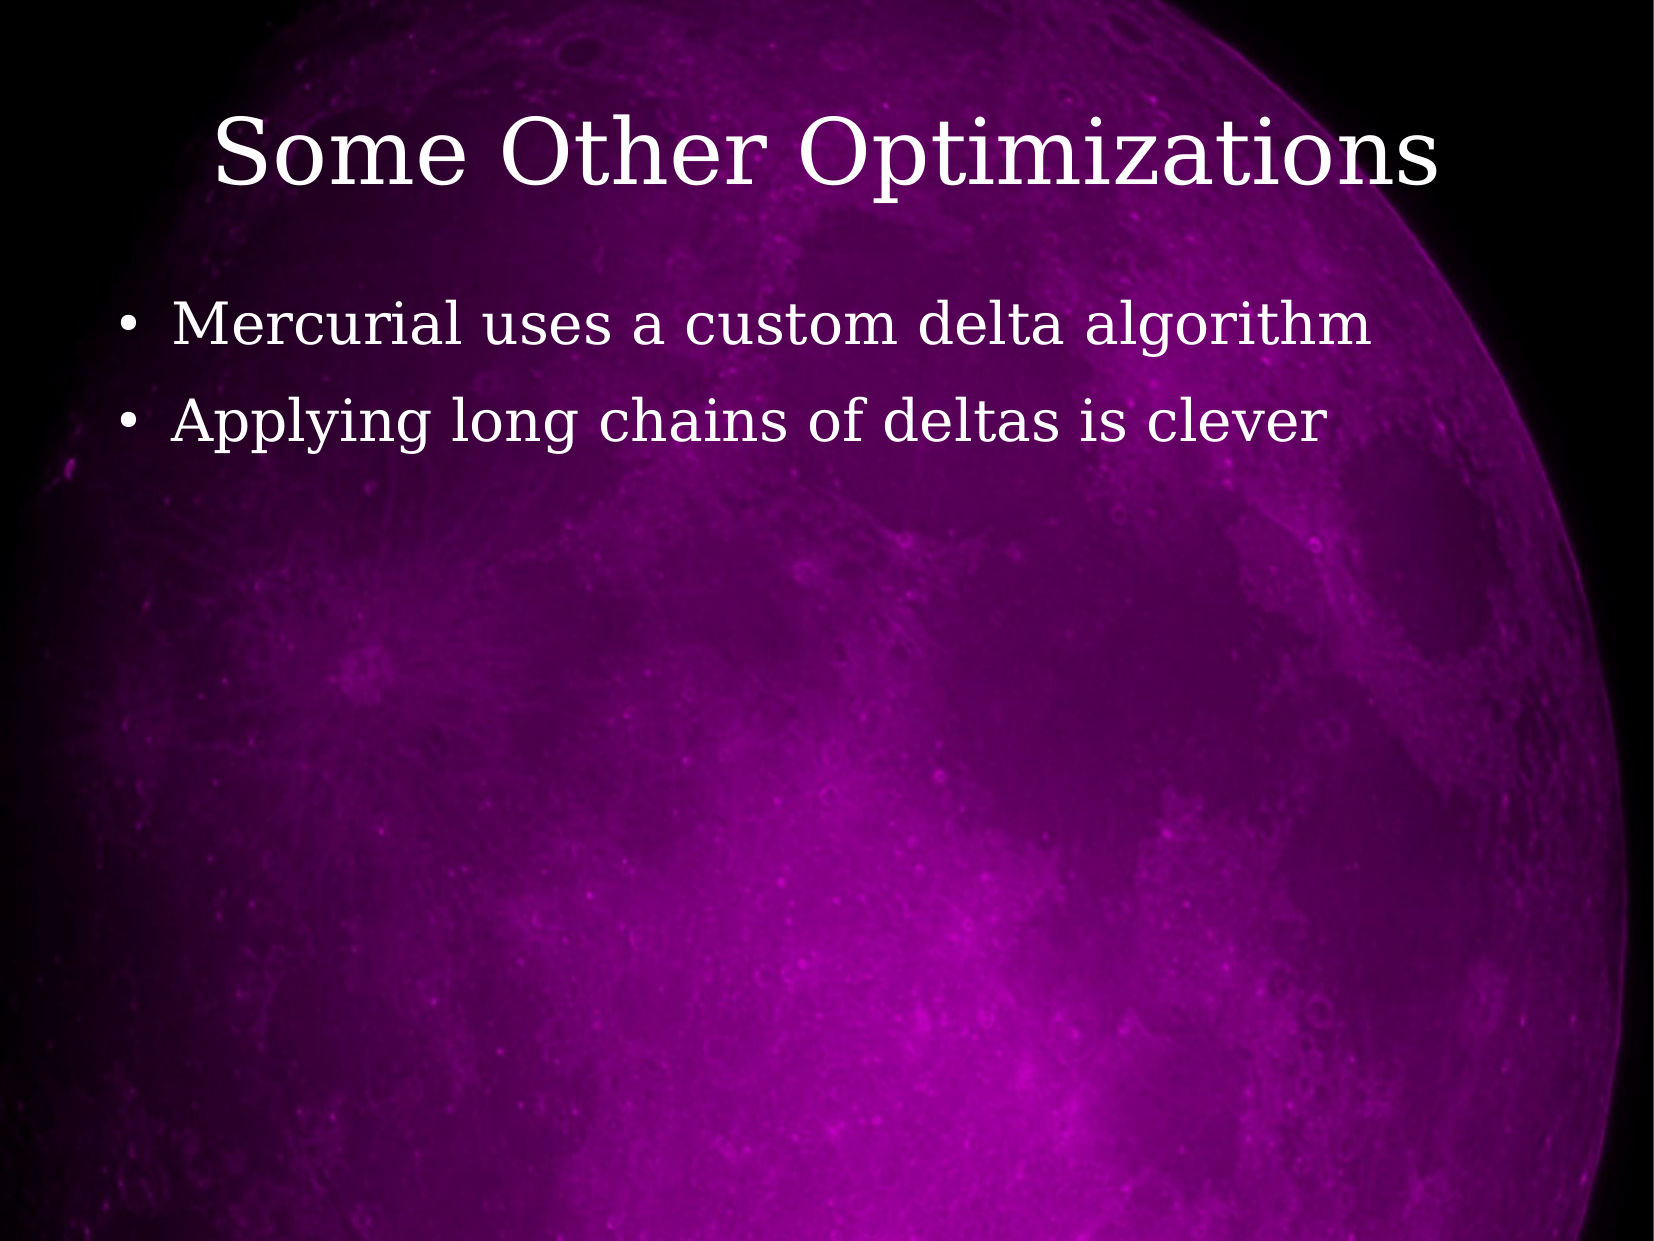

# Some Other Optimizations
Mercurial uses a custom delta algorithm
Applying long chains of deltas is clever